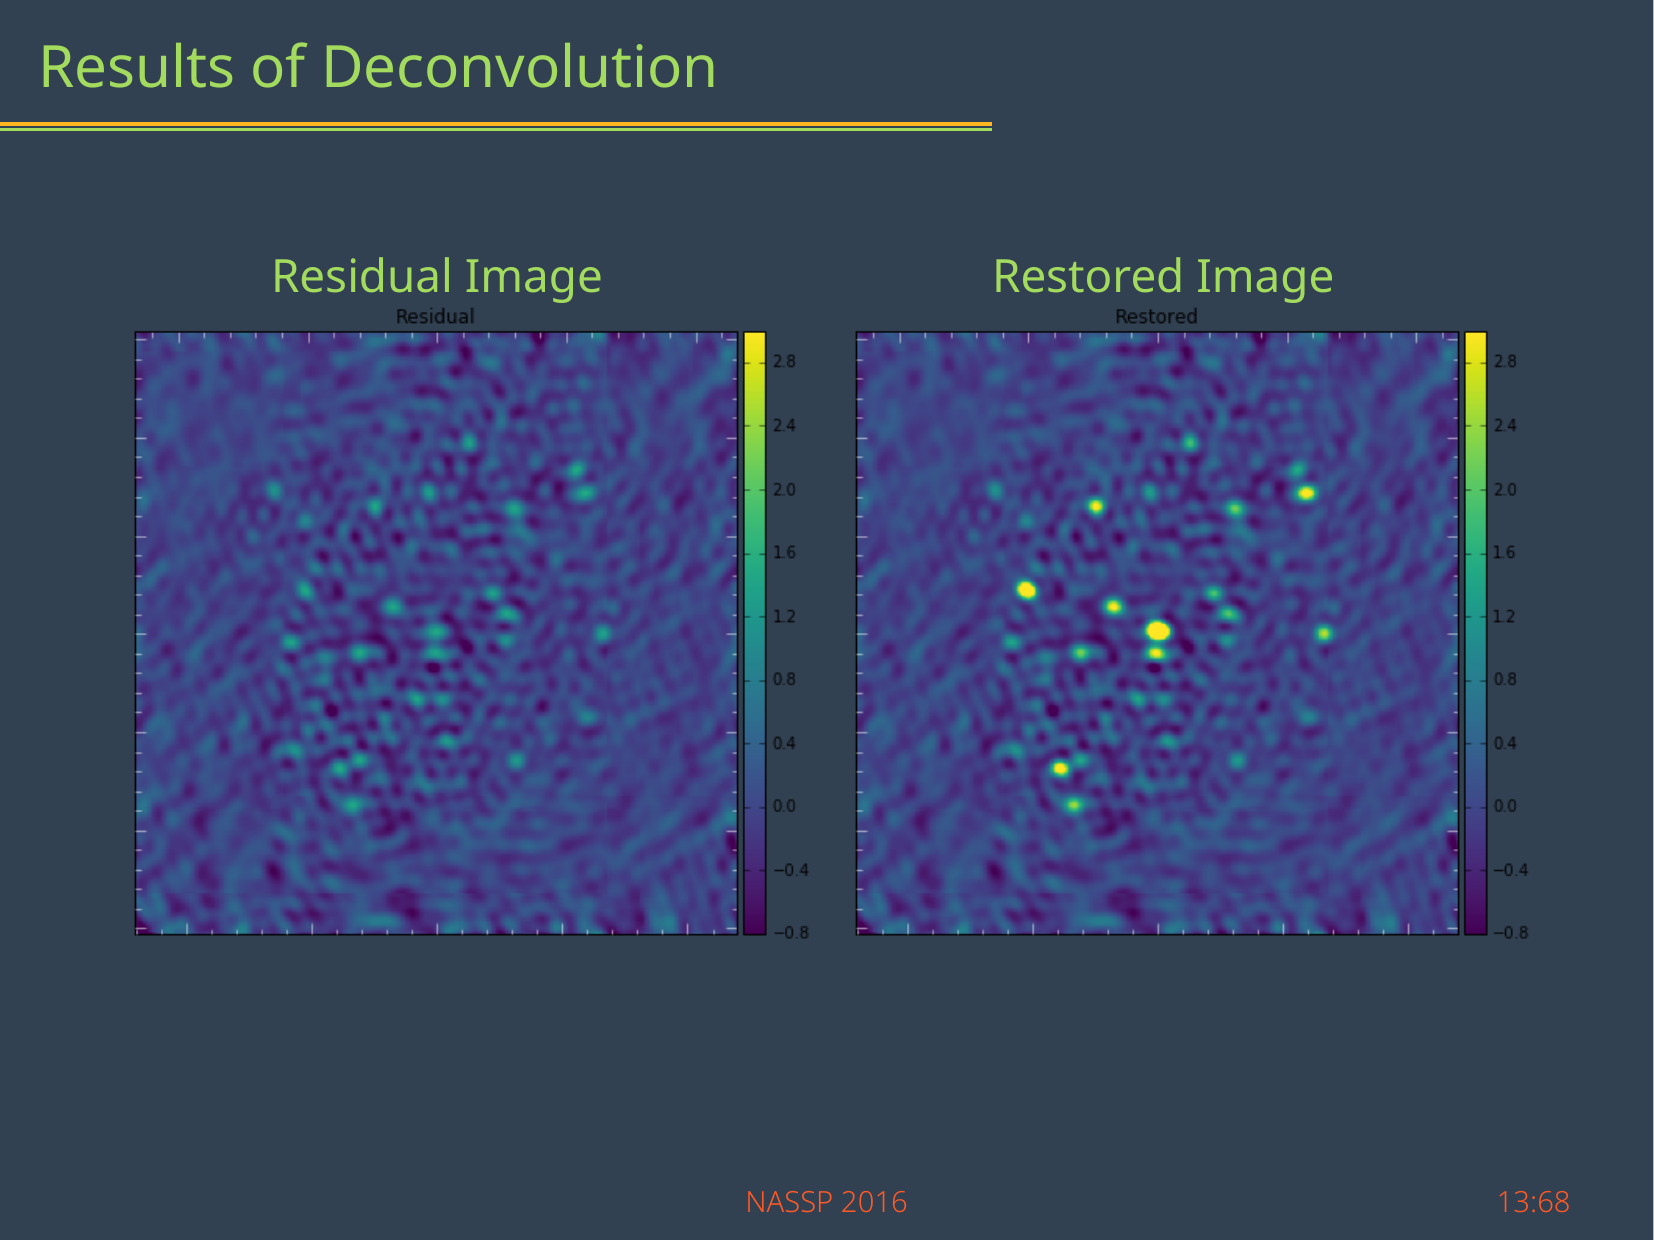

Results of Deconvolution
Residual Image
Restored Image
NASSP 2016
13